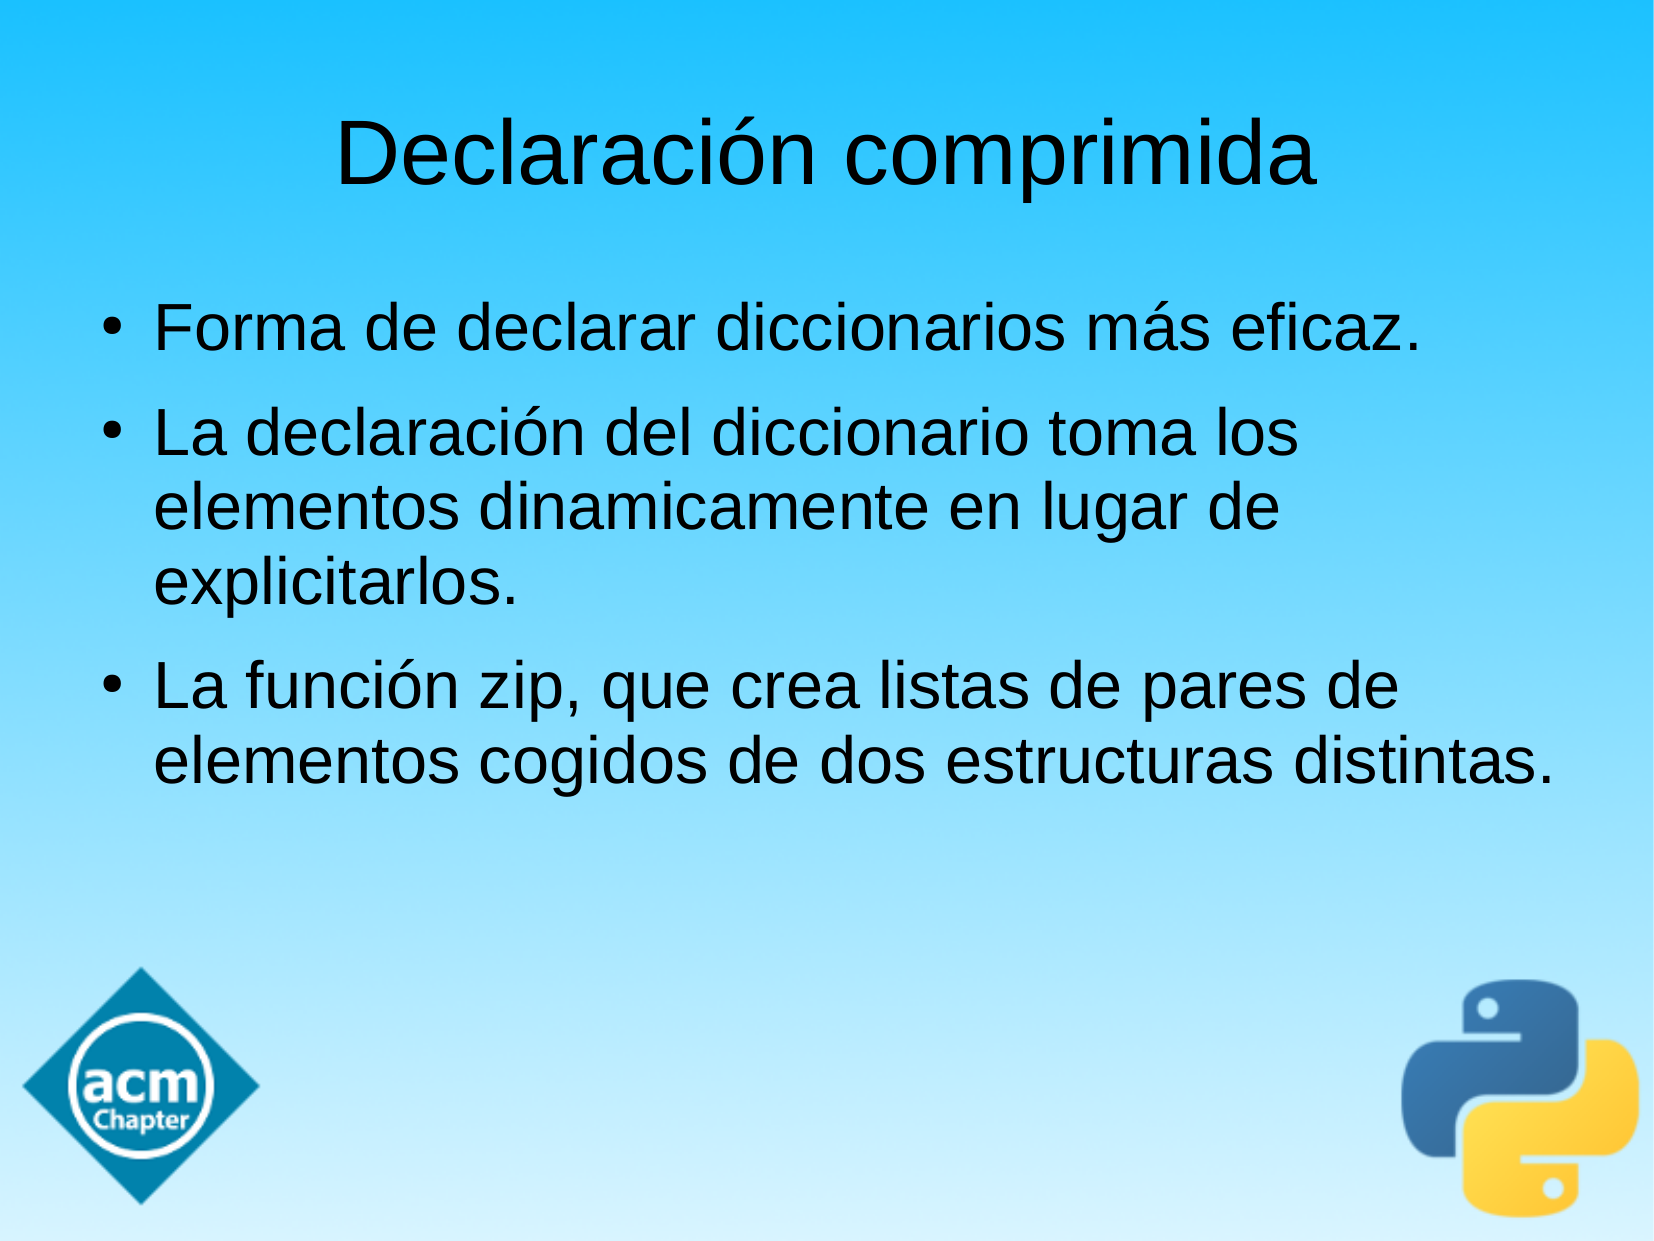

# Declaración comprimida
Forma de declarar diccionarios más eficaz.
La declaración del diccionario toma los elementos dinamicamente en lugar de explicitarlos.
La función zip, que crea listas de pares de elementos cogidos de dos estructuras distintas.